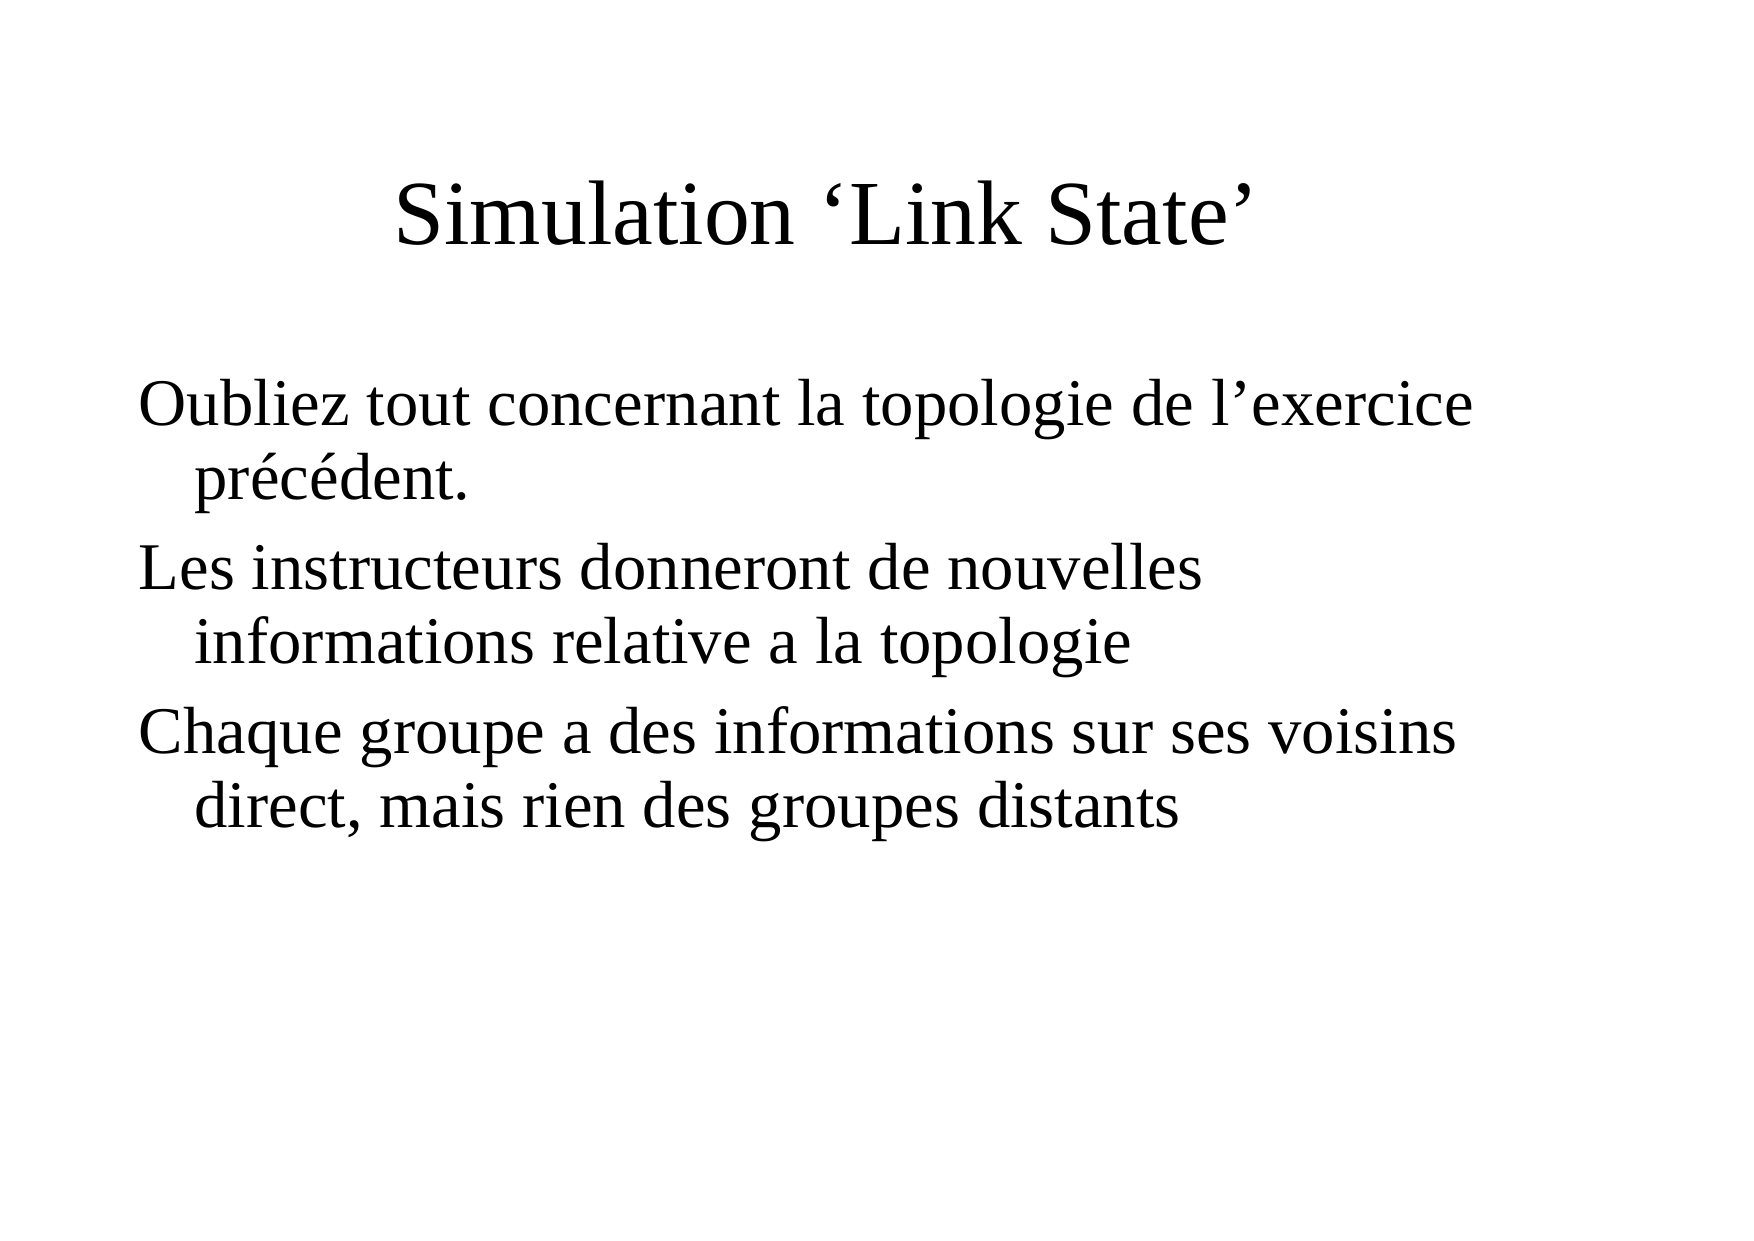

# Simulation ‘Link State’
Oubliez tout concernant la topologie de l’exercice précédent.
Les instructeurs donneront de nouvelles informations relative a la topologie
Chaque groupe a des informations sur ses voisins direct, mais rien des groupes distants